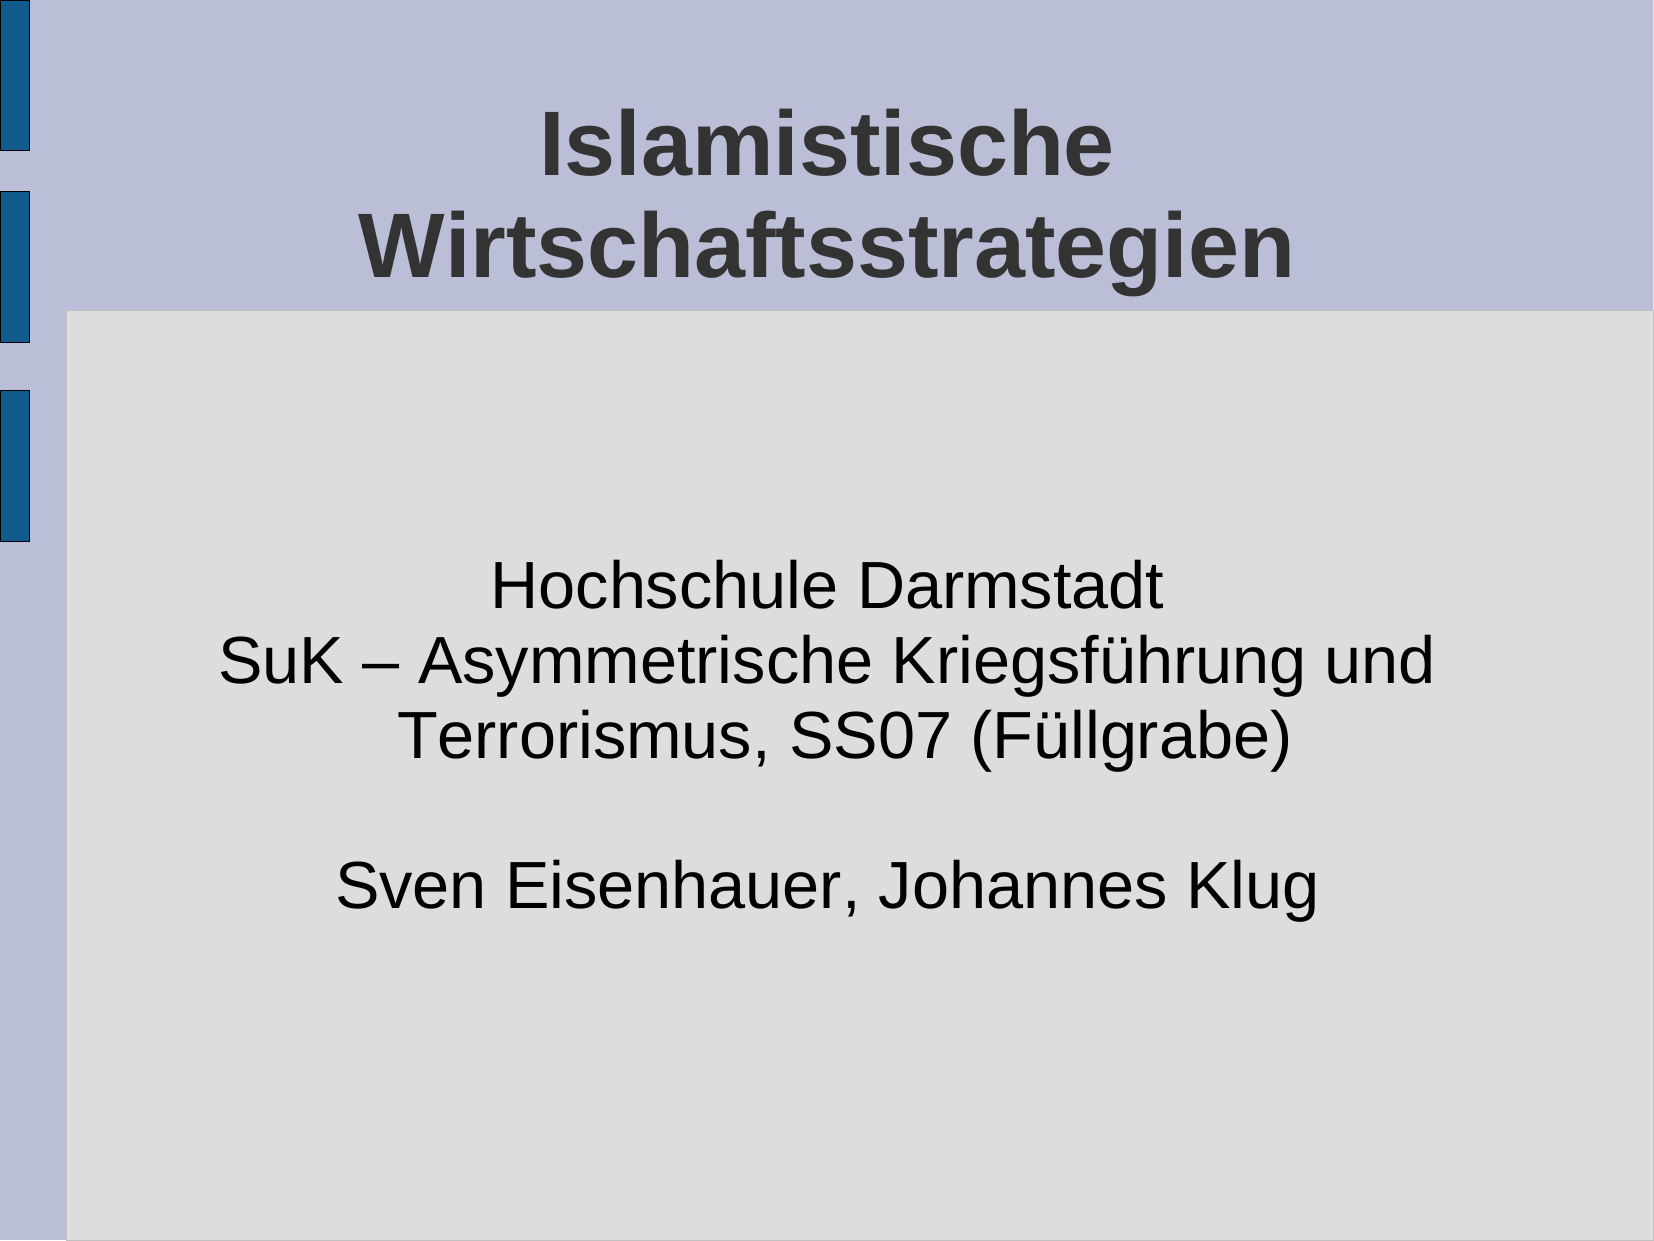

# Islamistische Wirtschaftsstrategien
Hochschule Darmstadt
SuK – Asymmetrische Kriegsführung und Terrorismus, SS07 (Füllgrabe)
Sven Eisenhauer, Johannes Klug